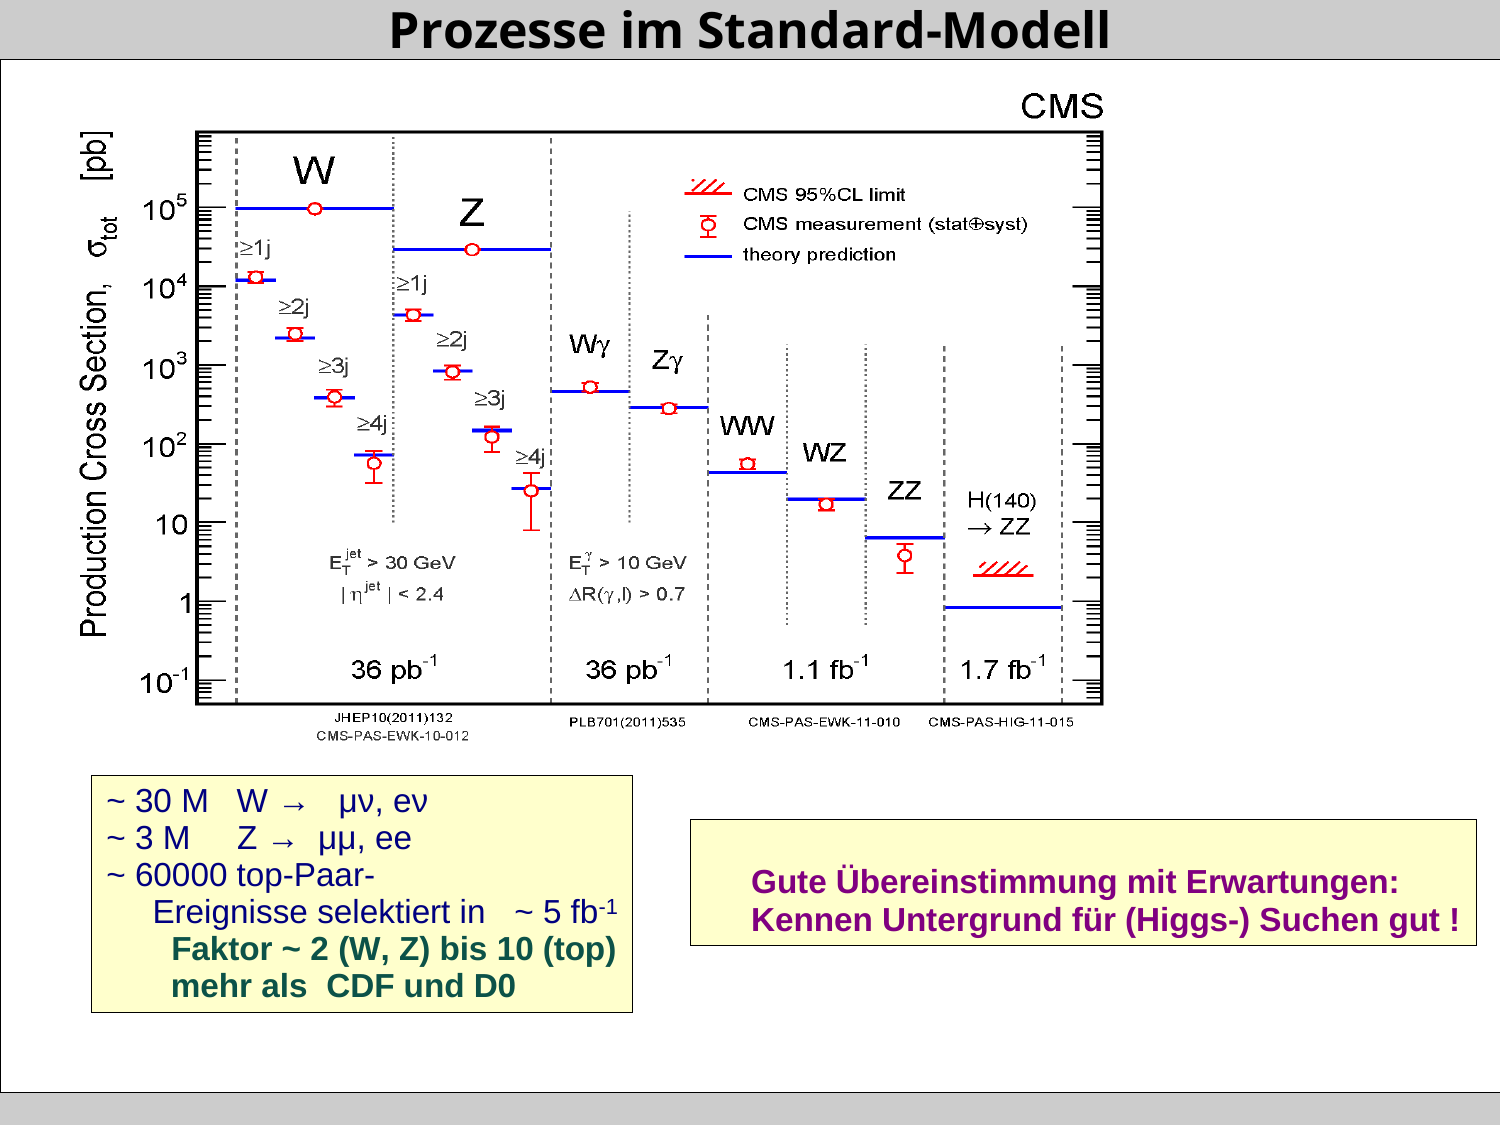

# Prozesse im Standard-Modell
~ 30 M W → μν, eν
~ 3 M Z → μμ, ee
~ 60000 top-Paar-
 Ereignisse selektiert in ~ 5 fb-1
 Faktor ~ 2 (W, Z) bis 10 (top)
 mehr als CDF und D0
 Gute Übereinstimmung mit Erwartungen:
 Kennen Untergrund für (Higgs-) Suchen gut !